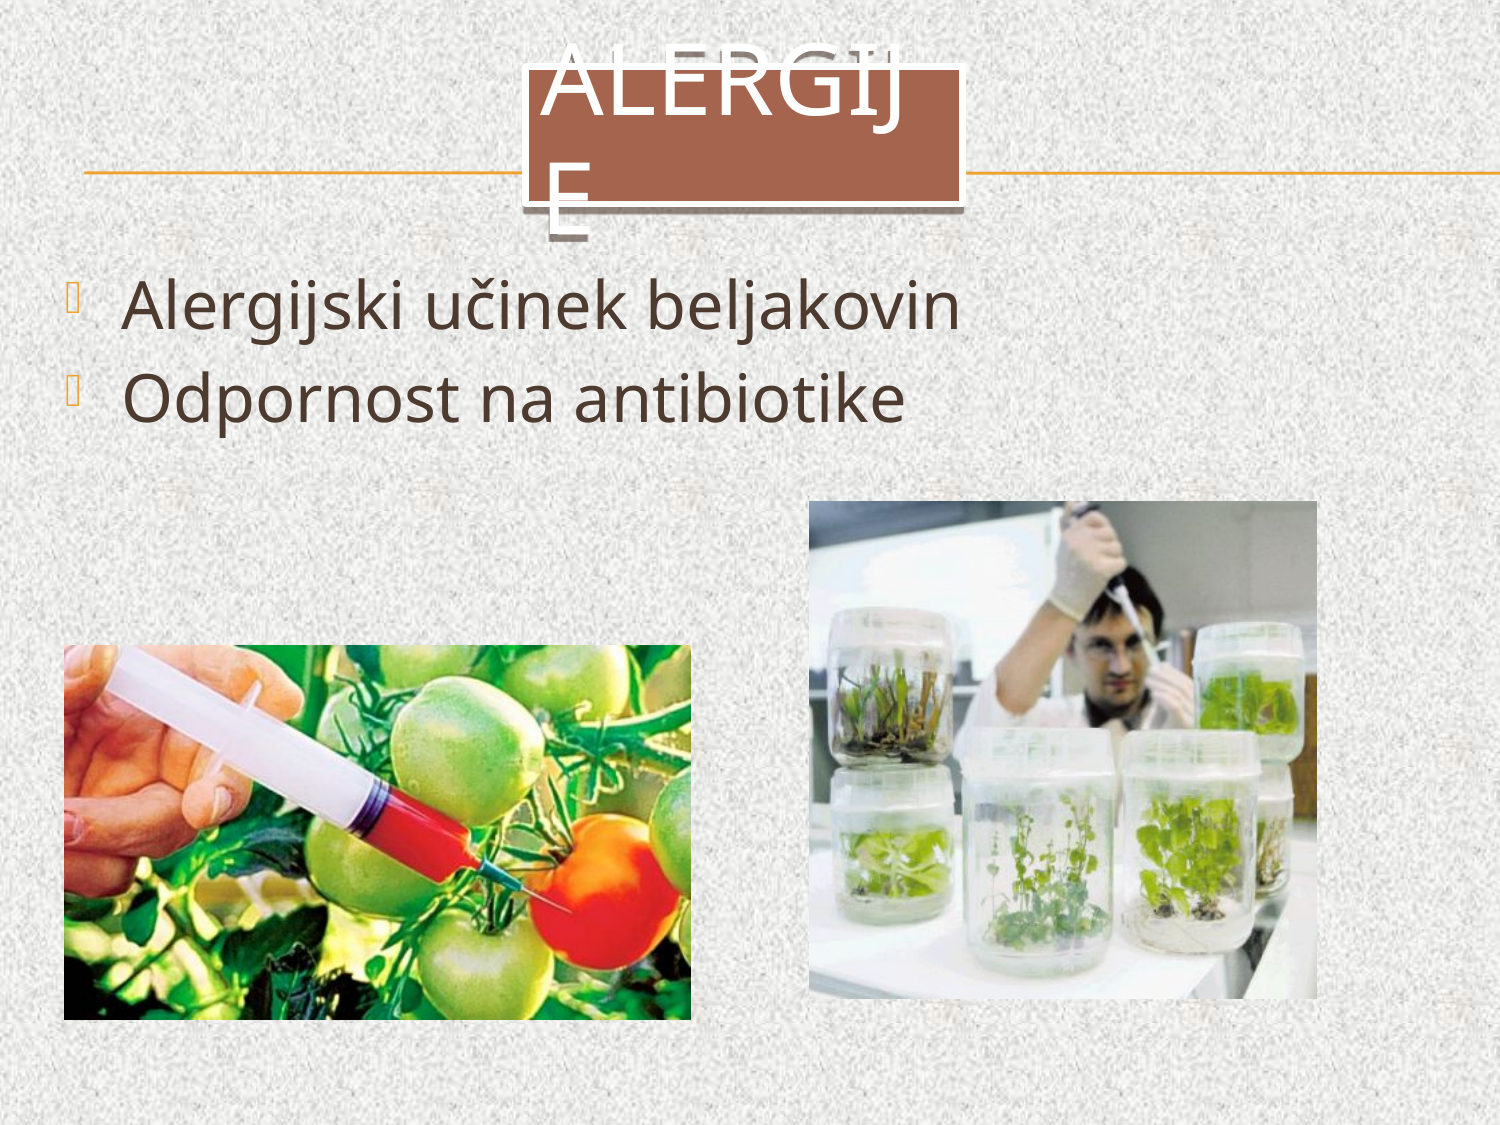

# alergije
Alergijski učinek beljakovin
Odpornost na antibiotike